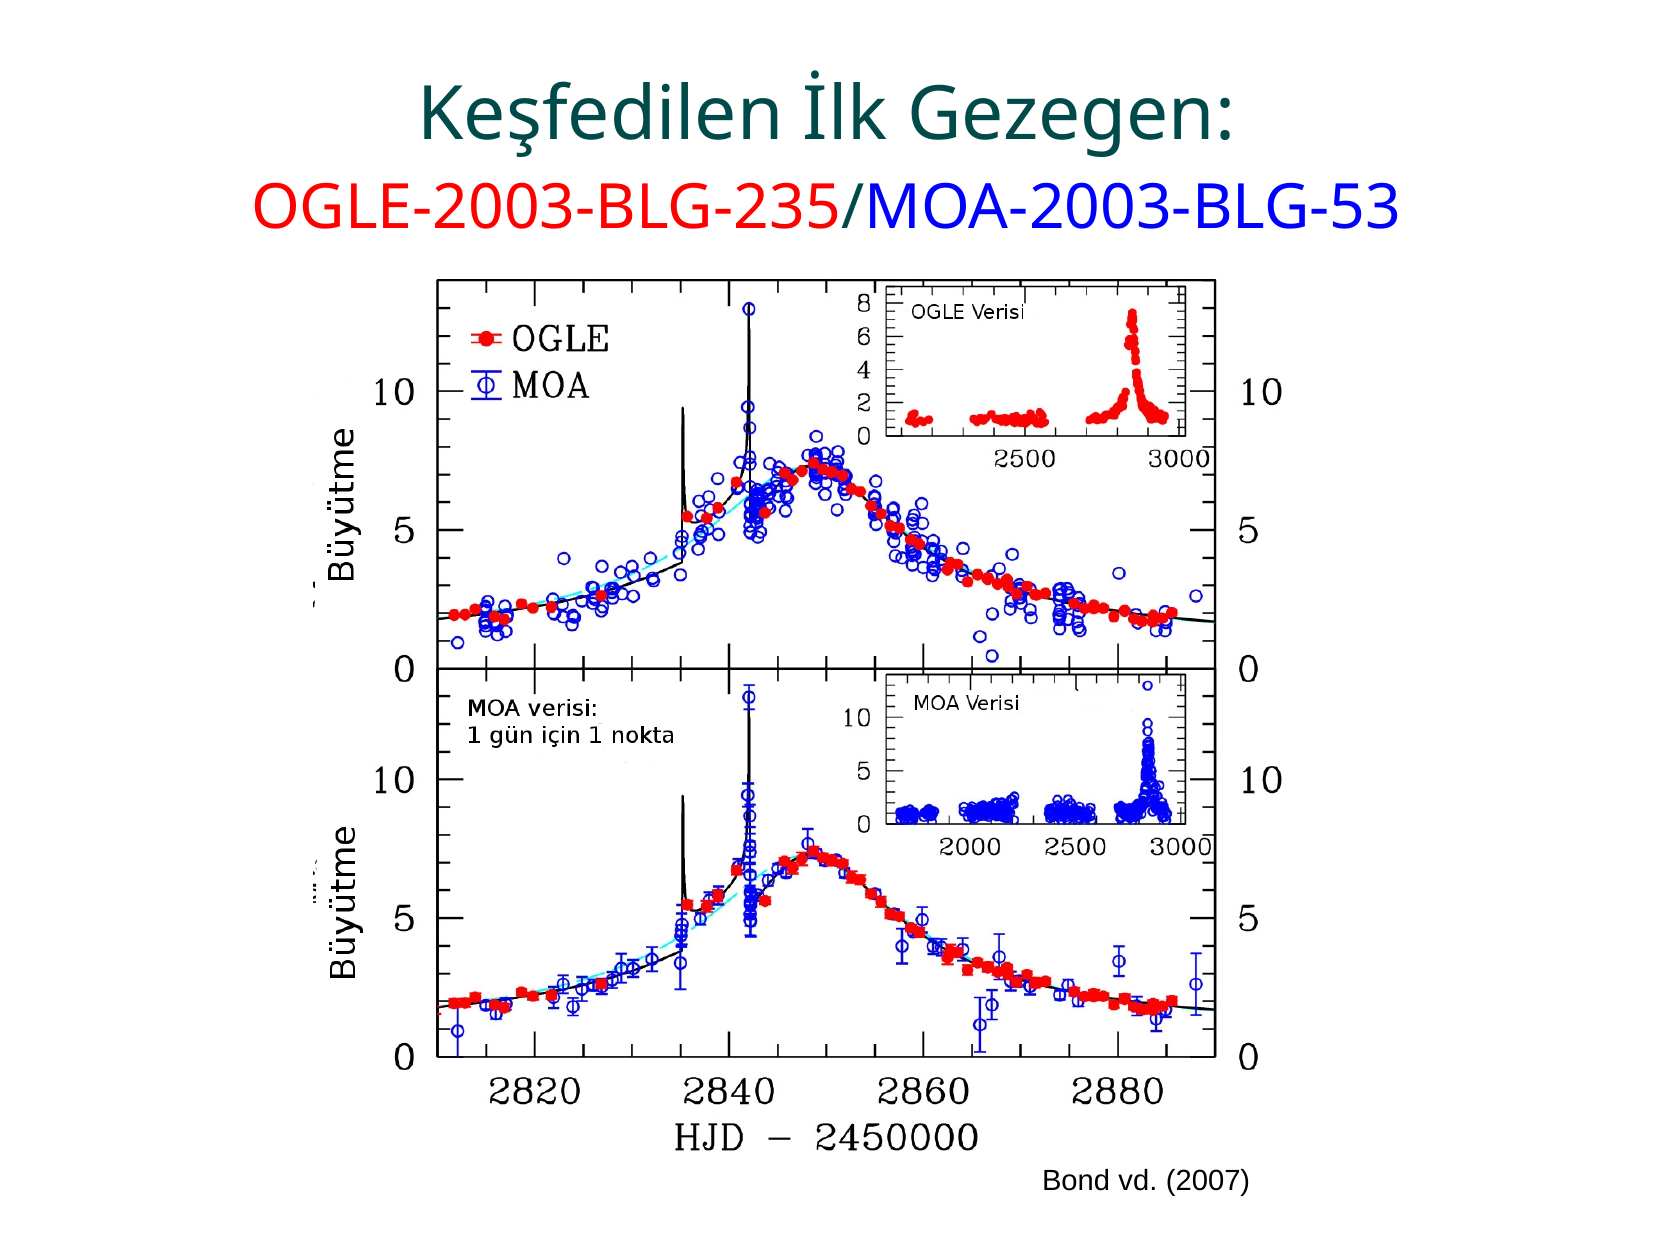

# Keşfedilen İlk Gezegen: OGLE-2003-BLG-235/MOA-2003-BLG-53
Bond vd. (2007)